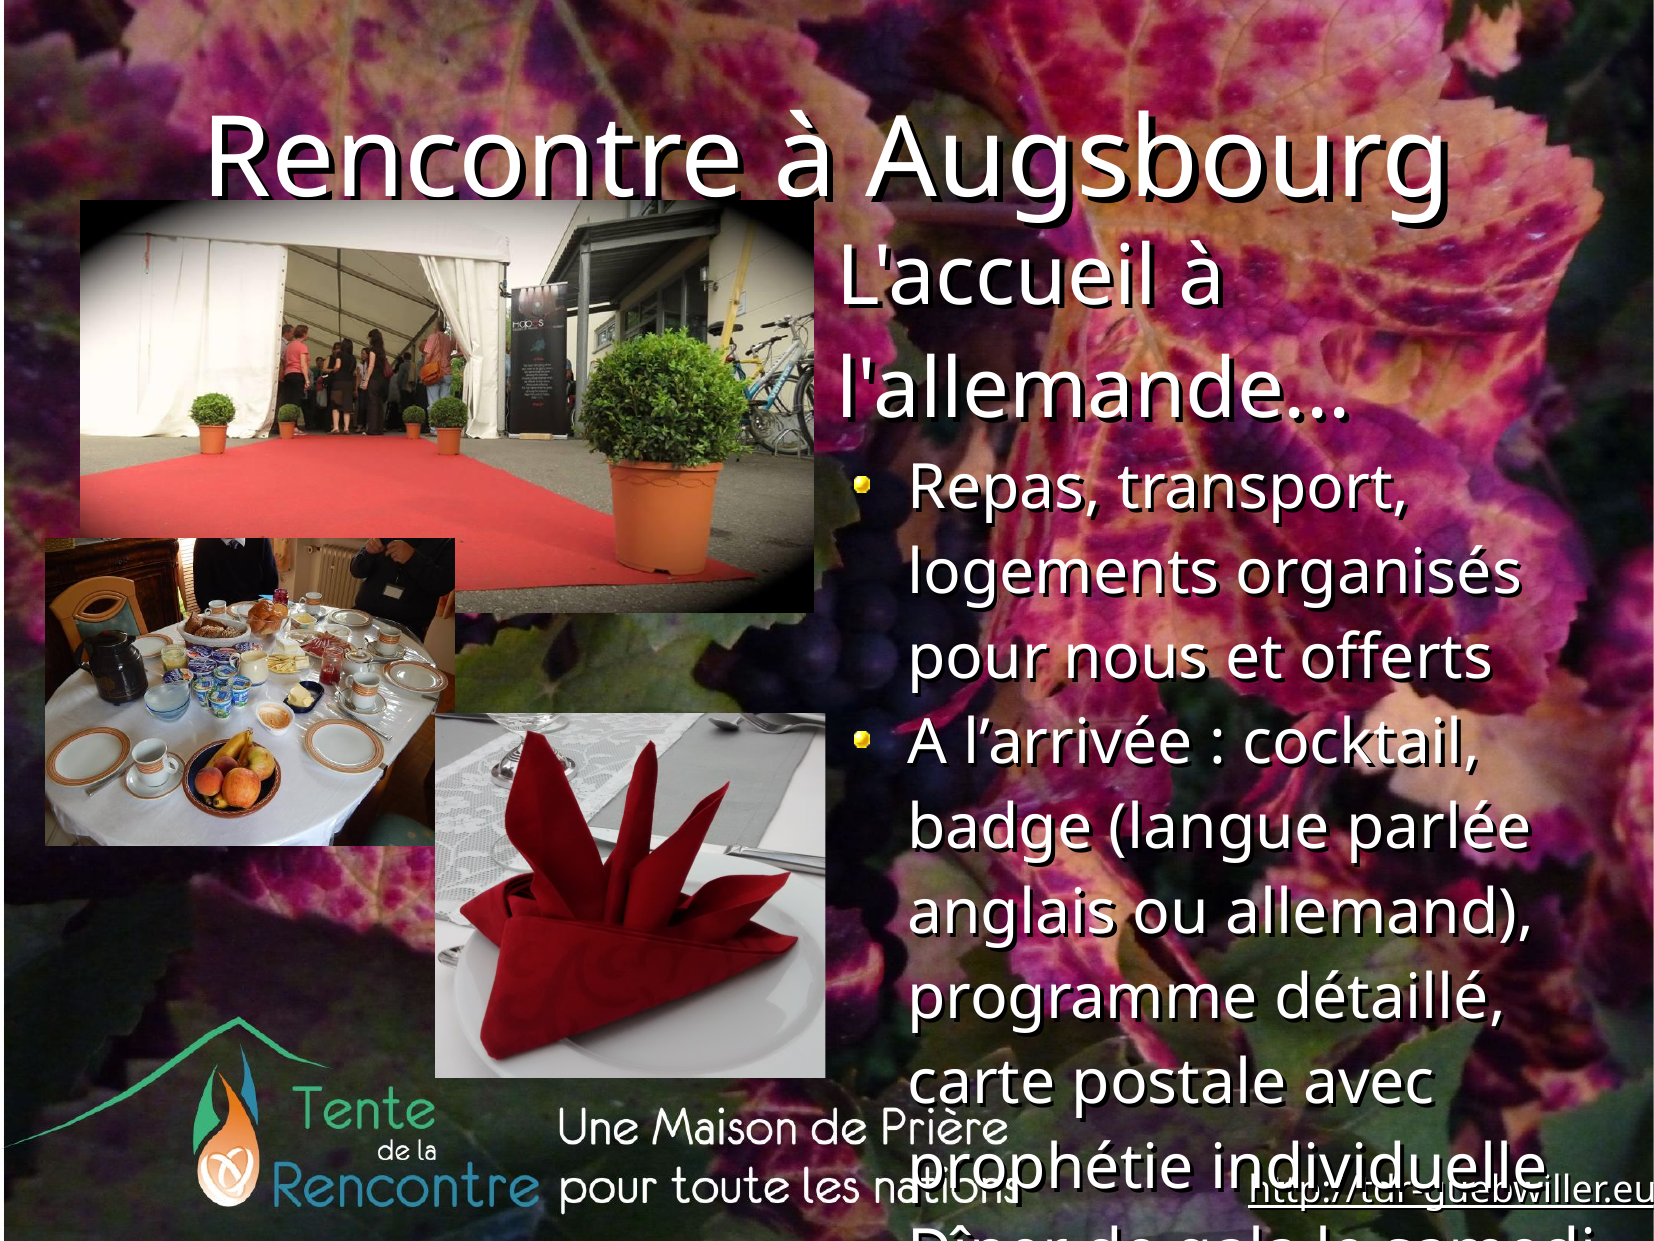

# Rencontre à Augsbourg
L'accueil à l'allemande...
Repas, transport, logements organisés pour nous et offerts
A l’arrivée : cocktail, badge (langue parlée anglais ou allemand), programme détaillé, carte postale avec prophétie individuelle
Dîner de gala le samedi soir
Le matin au petit déjeuner : pain, miel, confiture, charcuterie, fromage, jus de fruits…